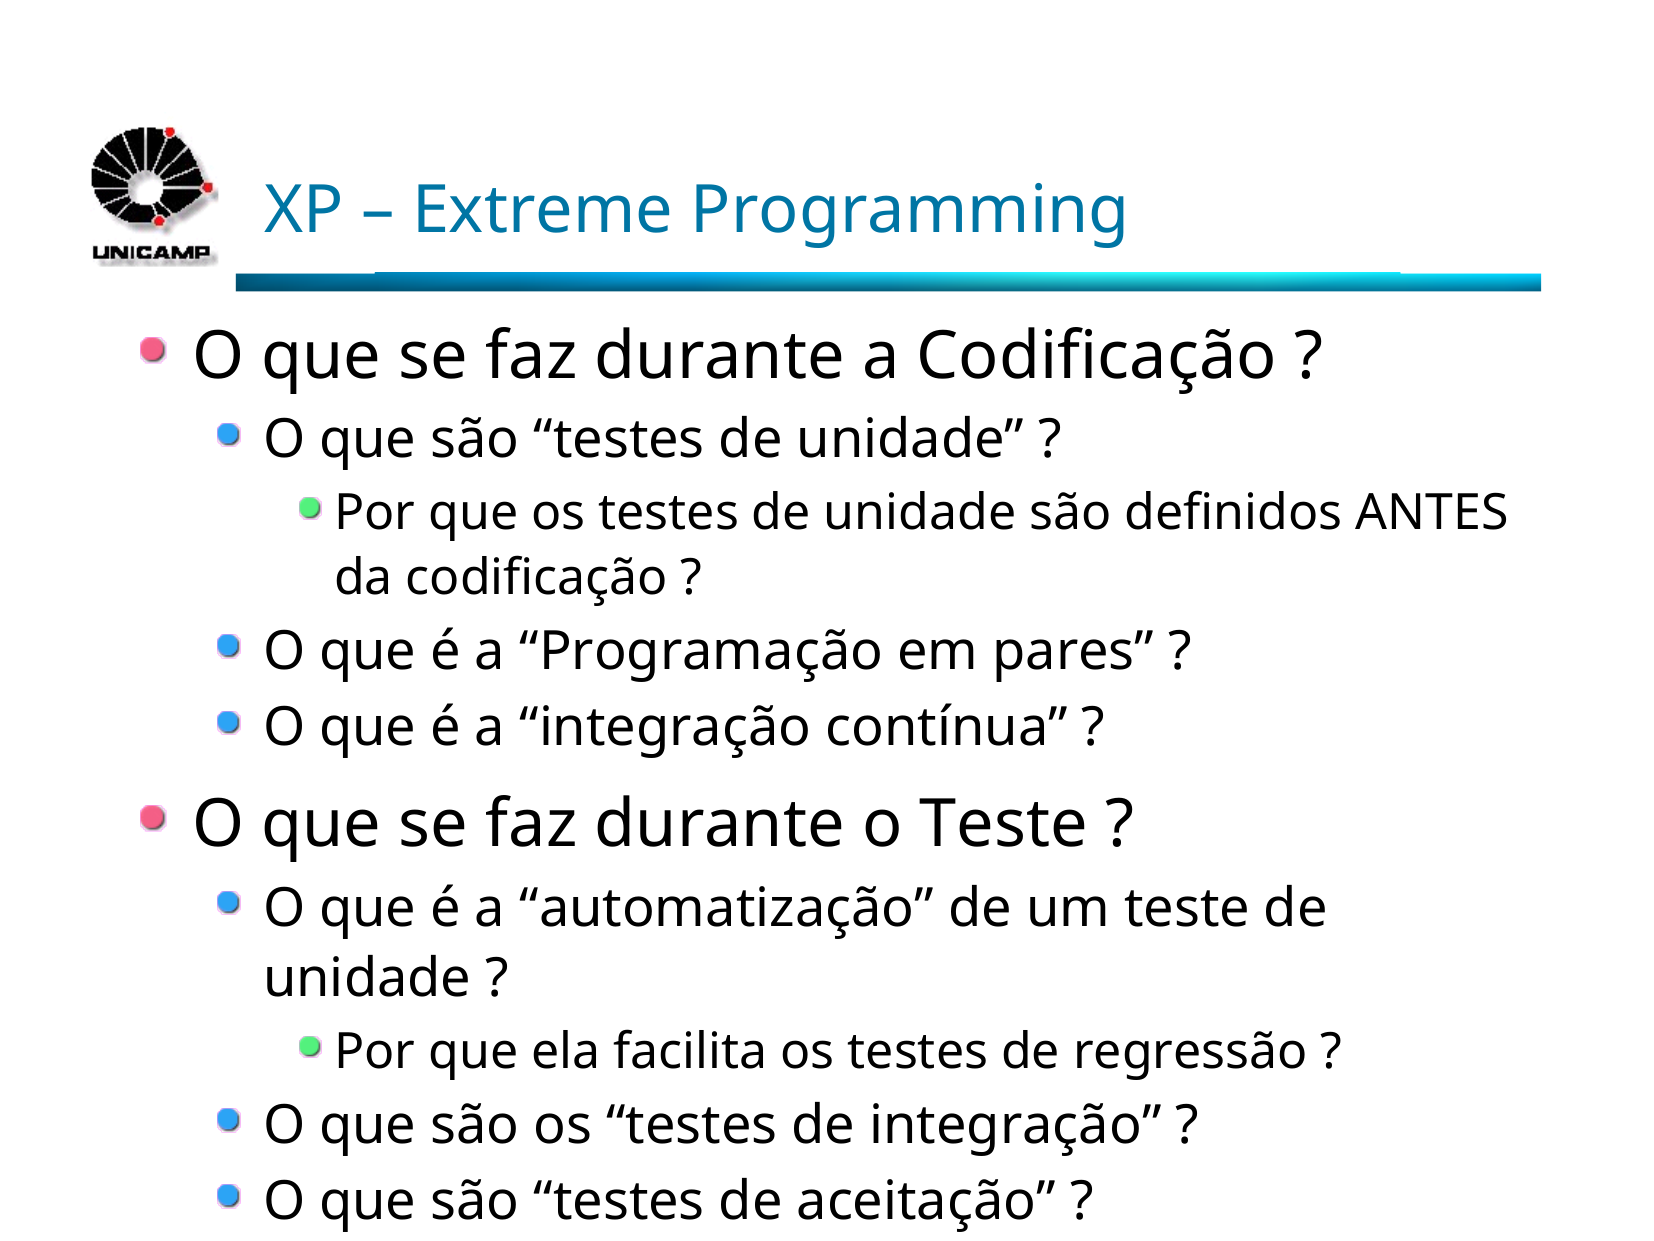

# XP – Extreme Programming
O que se faz durante a Codificação ?
O que são “testes de unidade” ?
Por que os testes de unidade são definidos ANTES da codificação ?
O que é a “Programação em pares” ?
O que é a “integração contínua” ?
O que se faz durante o Teste ?
O que é a “automatização” de um teste de unidade ?
Por que ela facilita os testes de regressão ?
O que são os “testes de integração” ?
O que são “testes de aceitação” ?